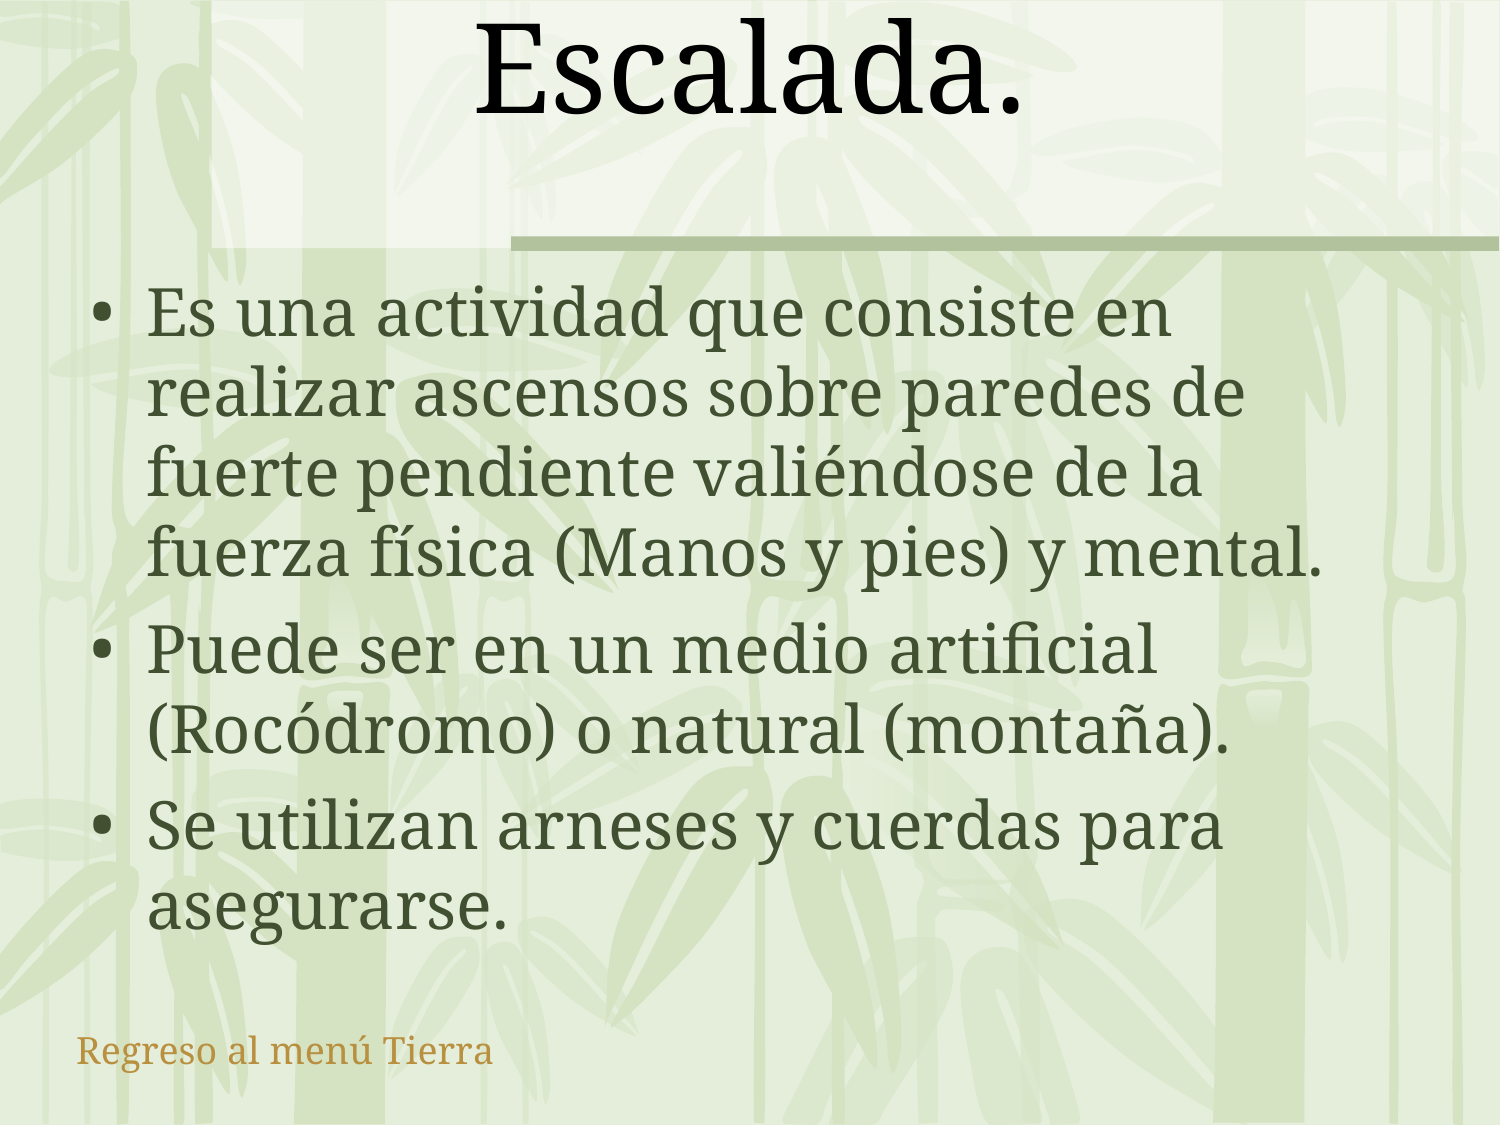

# Escalada.
Es una actividad que consiste en realizar ascensos sobre paredes de fuerte pendiente valiéndose de la fuerza física (Manos y pies) y mental.
Puede ser en un medio artificial (Rocódromo) o natural (montaña).
Se utilizan arneses y cuerdas para asegurarse.
Regreso al menú Tierra